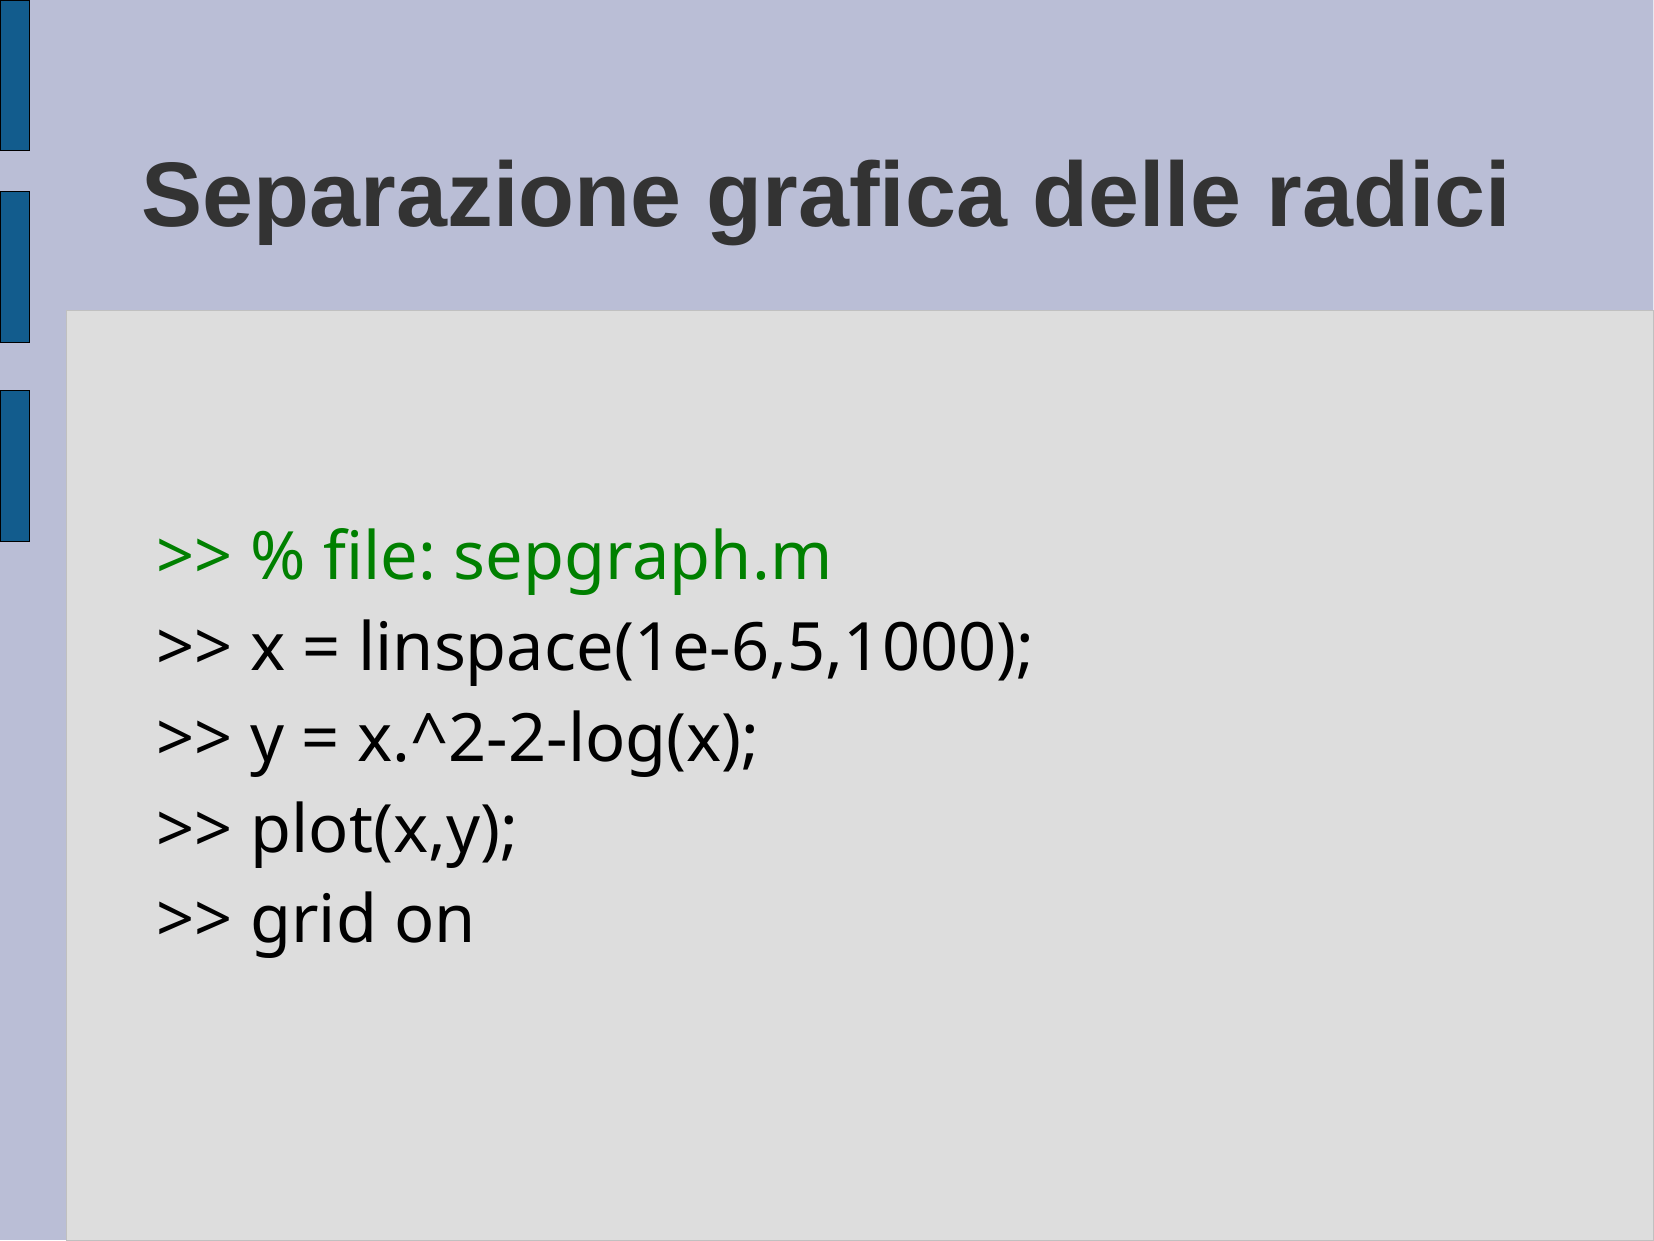

# Separazione grafica delle radici
>> % file: sepgraph.m
>> x = linspace(1e-6,5,1000);
>> y = x.^2-2-log(x);
>> plot(x,y);
>> grid on